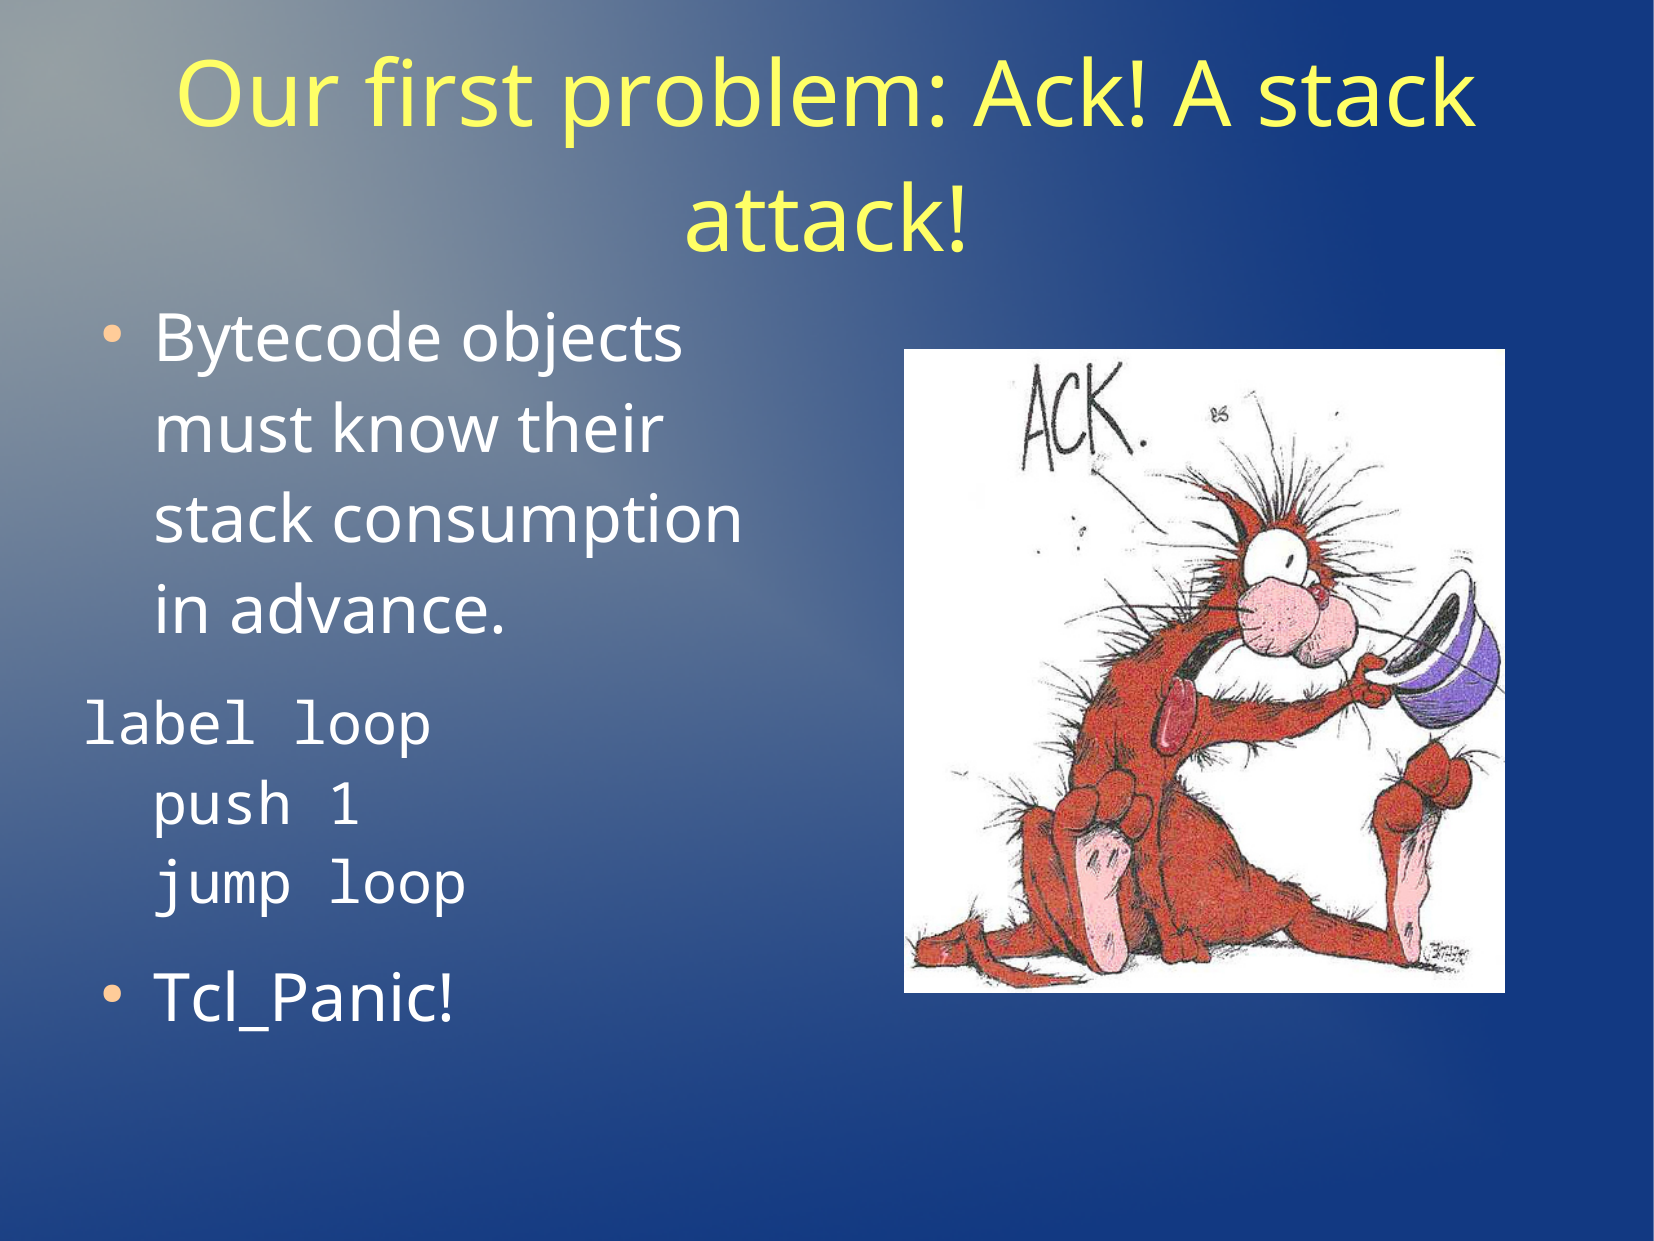

# Our first problem: Ack! A stack attack!
Bytecode objects must know their stack consumption in advance.
label loop
 push 1
 jump loop
Tcl_Panic!